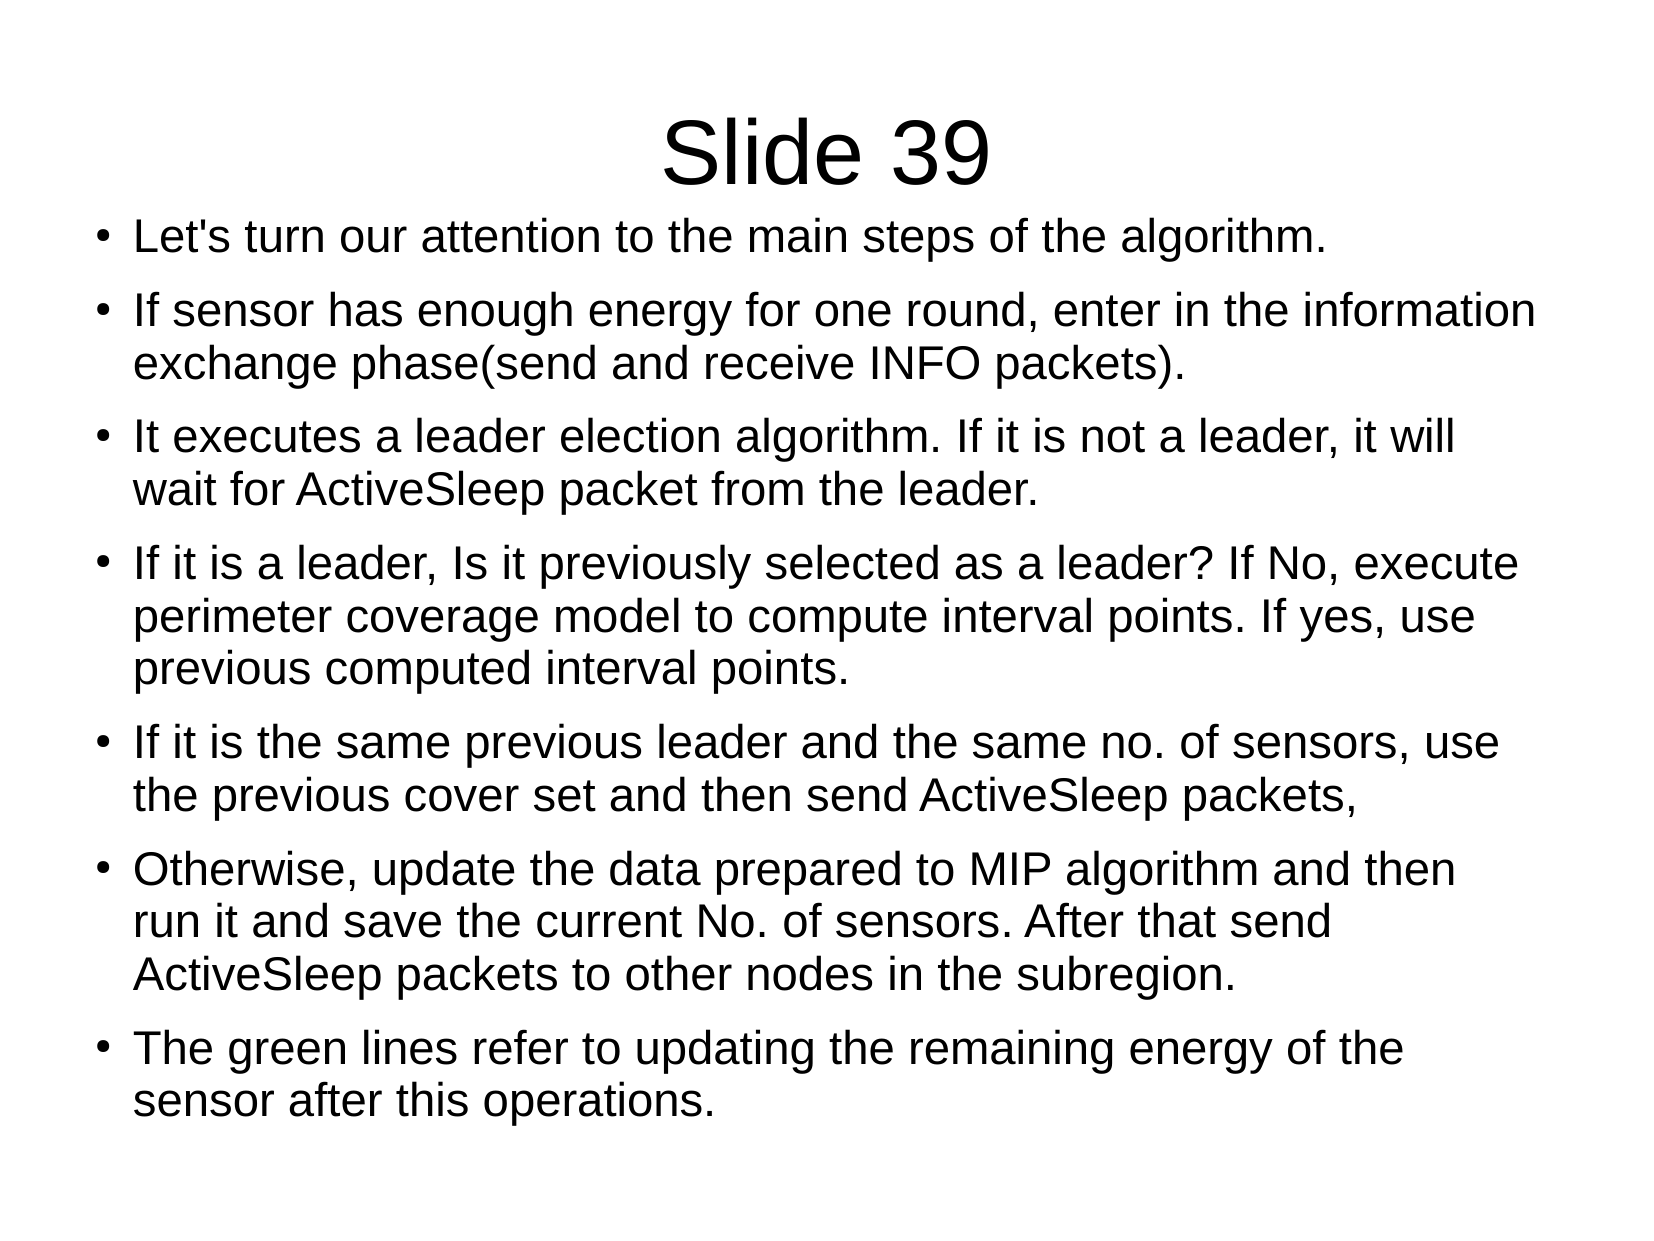

# Slide 39
Let's turn our attention to the main steps of the algorithm.
If sensor has enough energy for one round, enter in the information exchange phase(send and receive INFO packets).
It executes a leader election algorithm. If it is not a leader, it will wait for ActiveSleep packet from the leader.
If it is a leader, Is it previously selected as a leader? If No, execute perimeter coverage model to compute interval points. If yes, use previous computed interval points.
If it is the same previous leader and the same no. of sensors, use the previous cover set and then send ActiveSleep packets,
Otherwise, update the data prepared to MIP algorithm and then run it and save the current No. of sensors. After that send ActiveSleep packets to other nodes in the subregion.
The green lines refer to updating the remaining energy of the sensor after this operations.